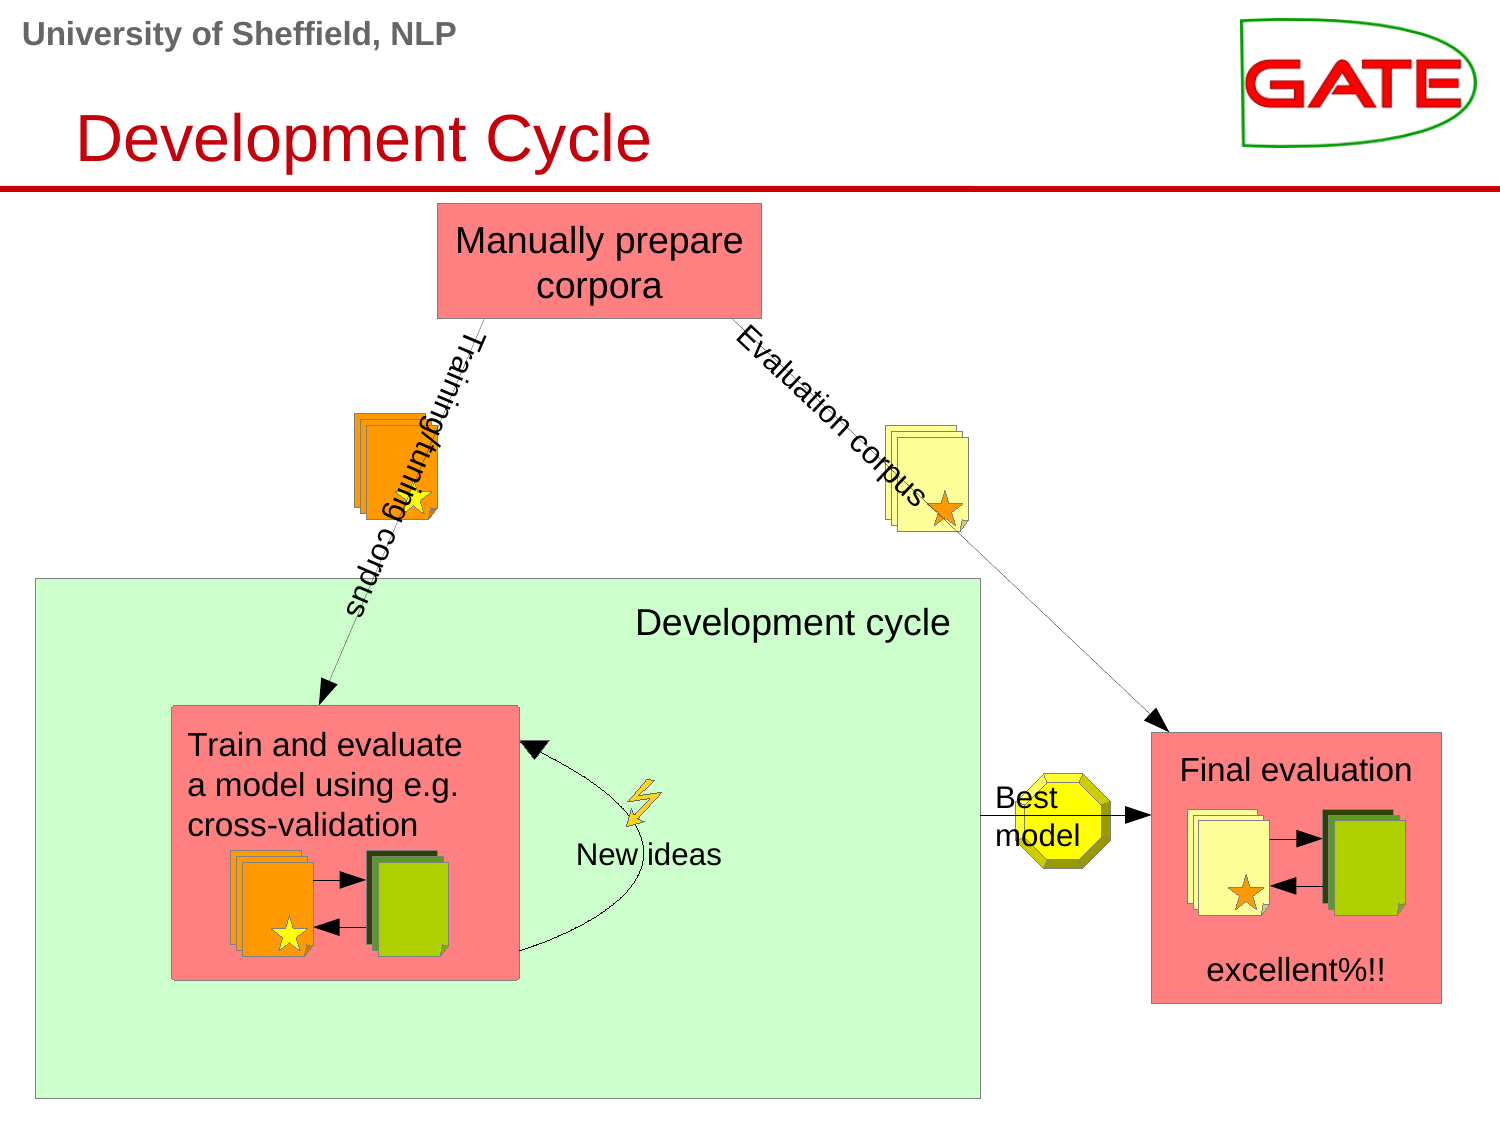

# Development Cycle
Manually prepare
corpora
Training/tuning corpus
Evaluation corpus
Development cycle
Train and evaluate
a model using e.g.
cross-validation
Final evaluation
excellent%!!
Best
model
New ideas